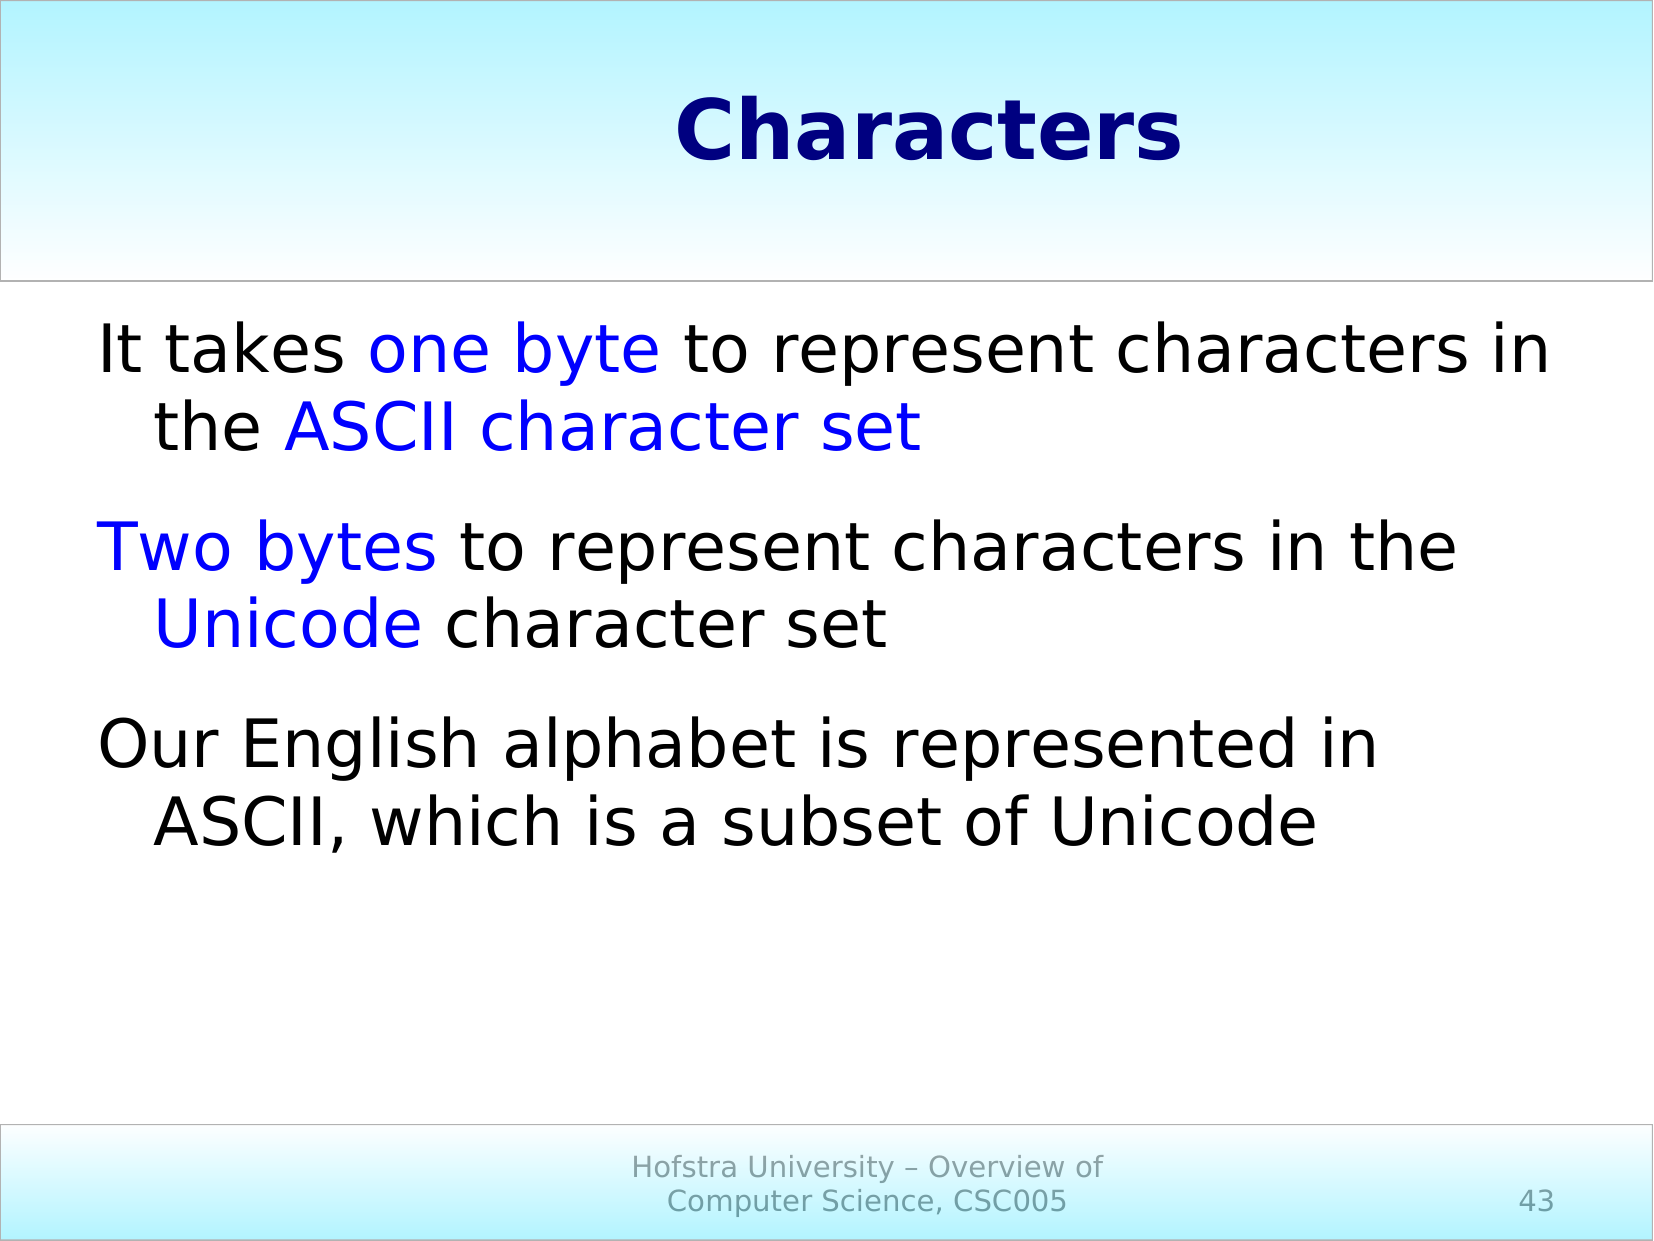

# Characters
It takes one byte to represent characters in the ASCII character set
Two bytes to represent characters in the Unicode character set
Our English alphabet is represented in ASCII, which is a subset of Unicode
43